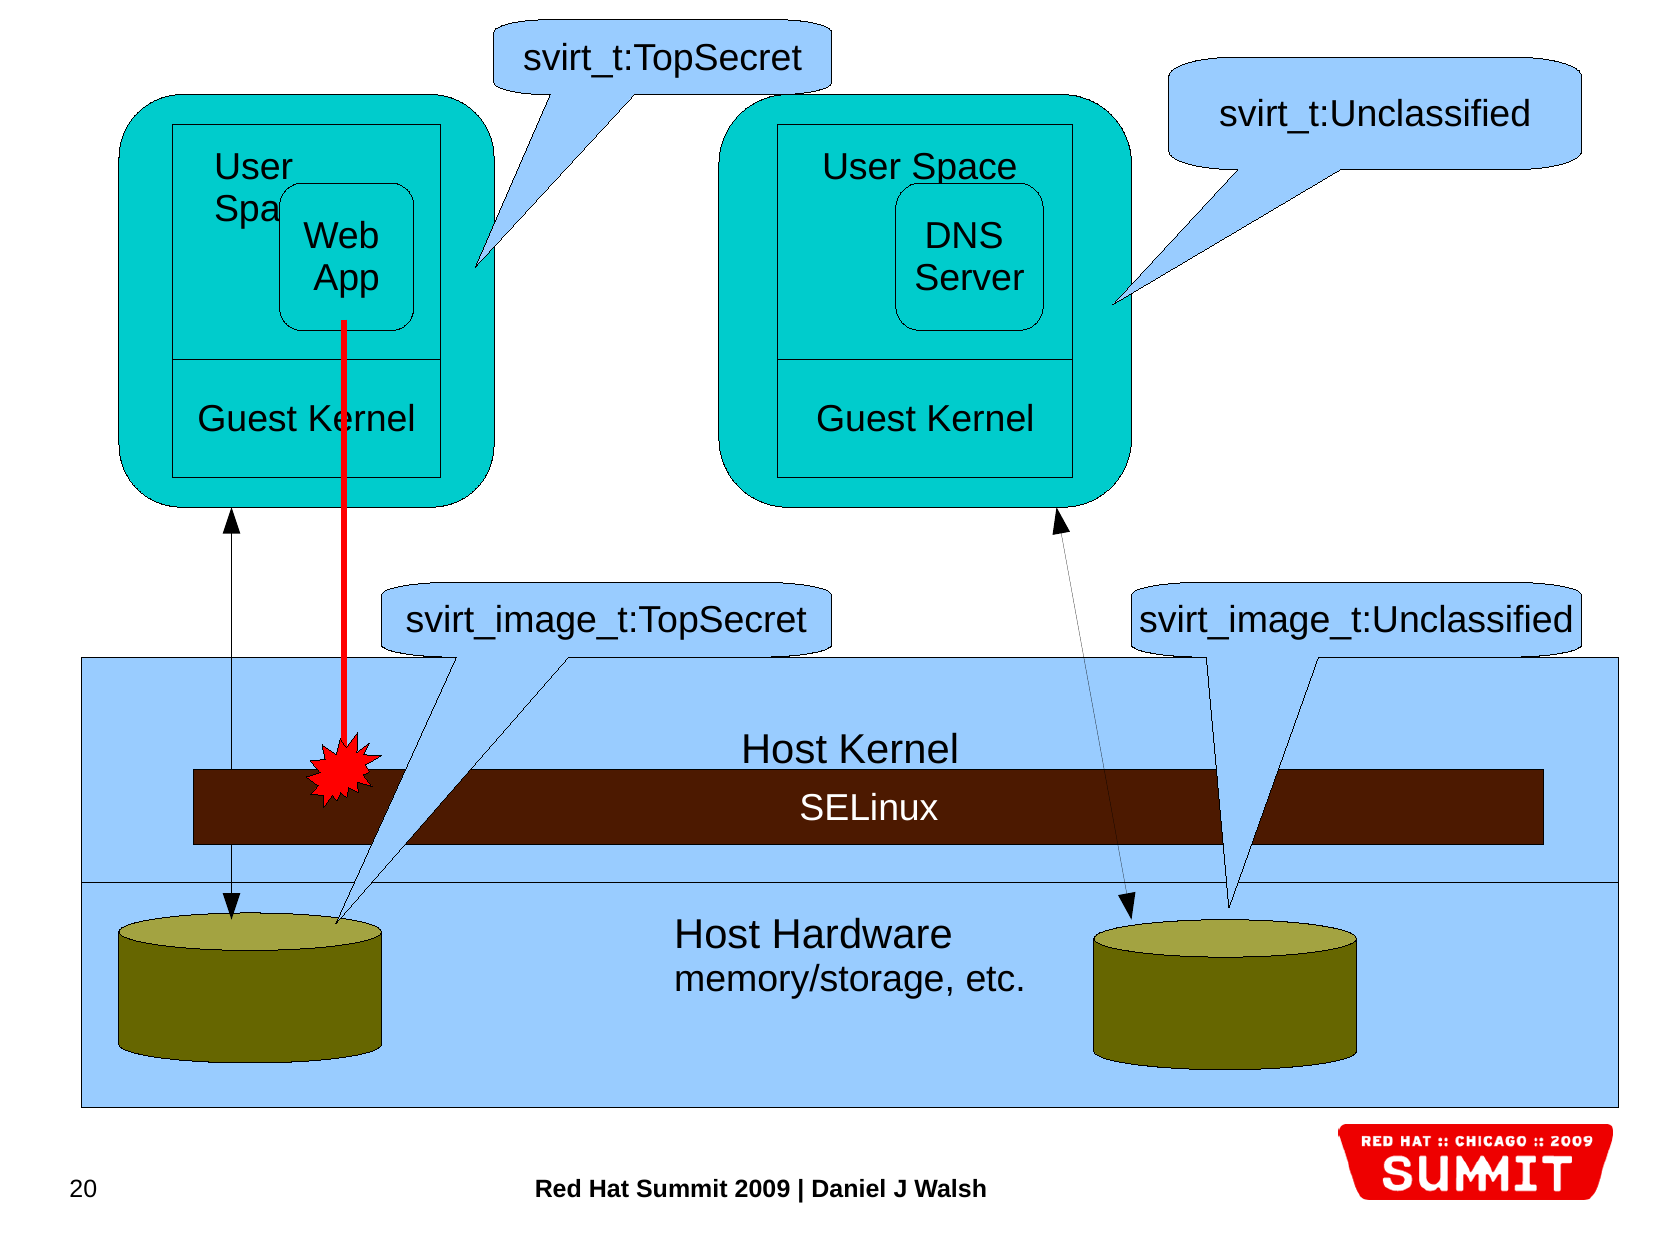

svirt_t:TopSecret
svirt_t:Unclassified
User Space
Web
App
Guest Kernel
User Space
DNS
Server
Guest Kernel
svirt_image_t:TopSecret
svirt_image_t:Unclassified
Host Kernel
SELinux
Host Hardware
memory/storage, etc.